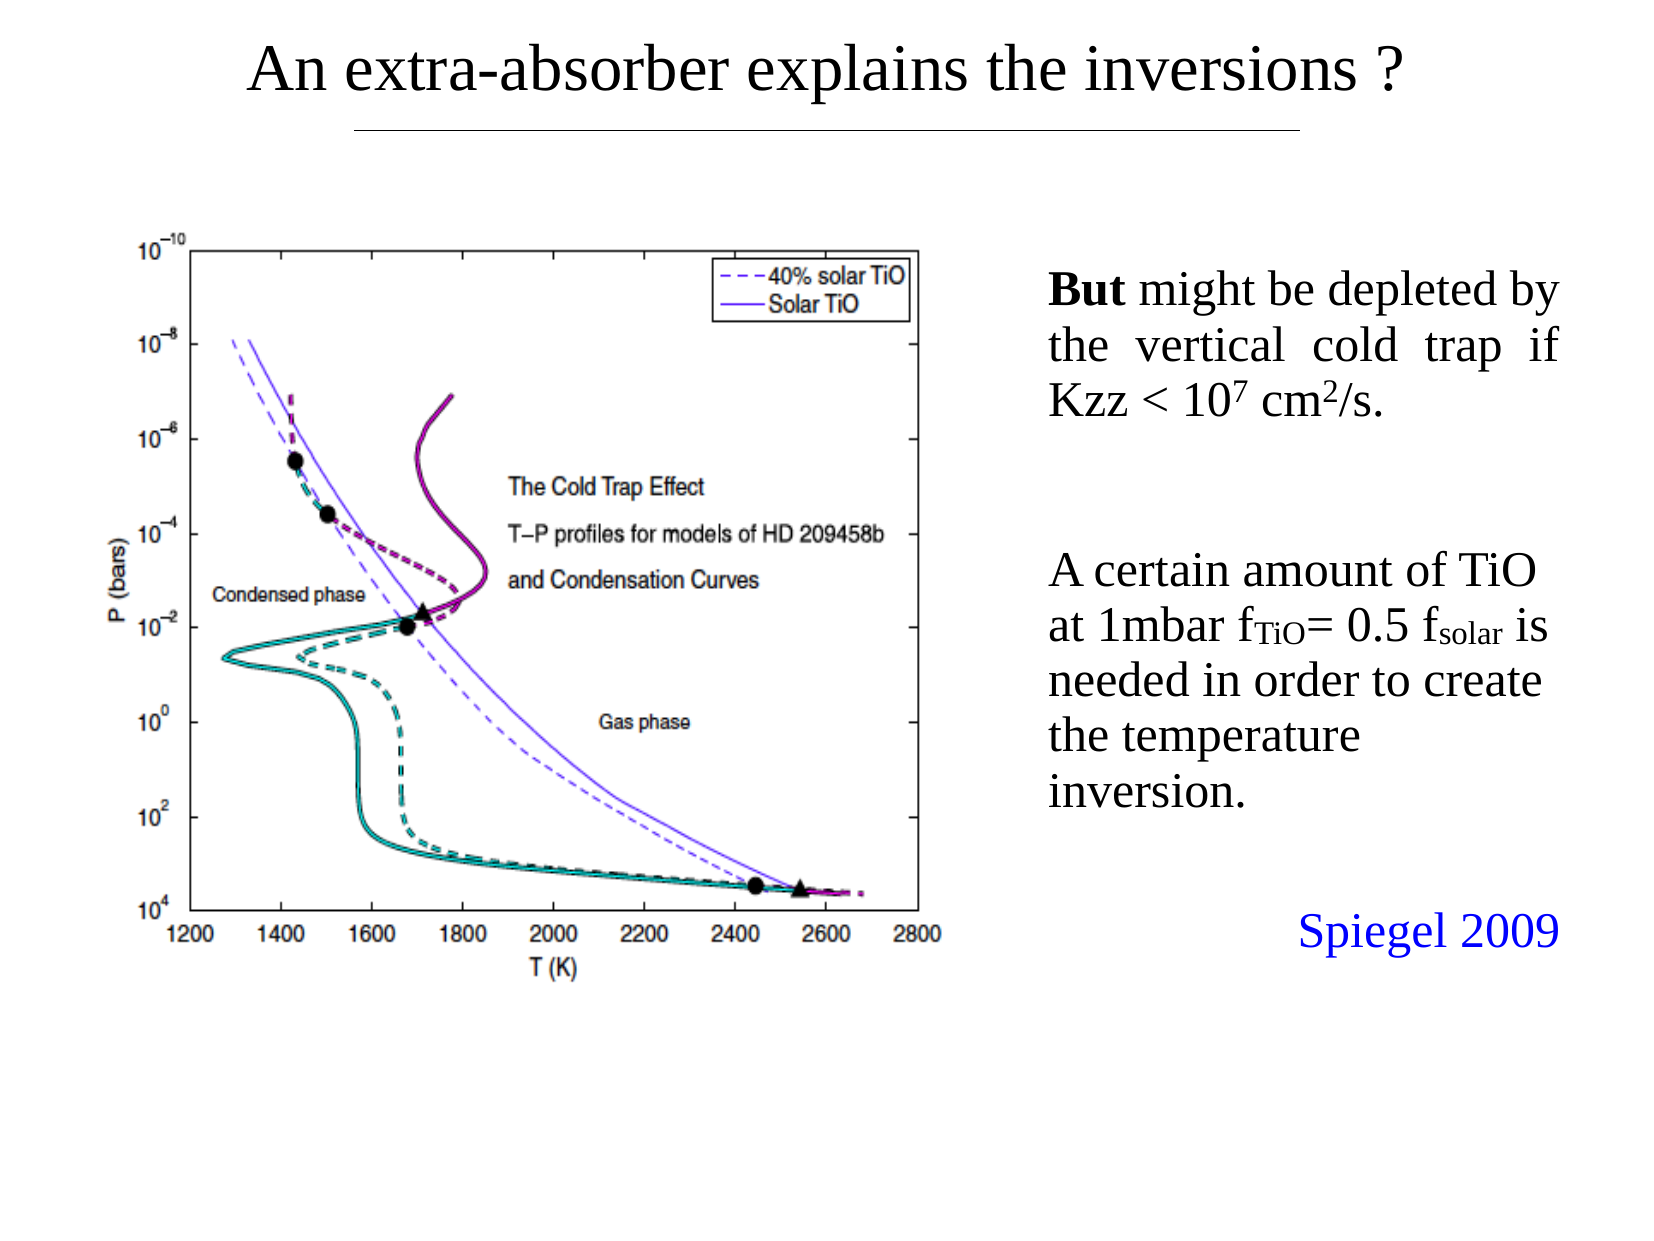

An extra-absorber explains the inversions ?
But might be depleted by the vertical cold trap if Kzz < 107 cm2/s.
A certain amount of TiO at 1mbar fTiO= 0.5 fsolar is needed in order to create the temperature inversion.
Spiegel 2009